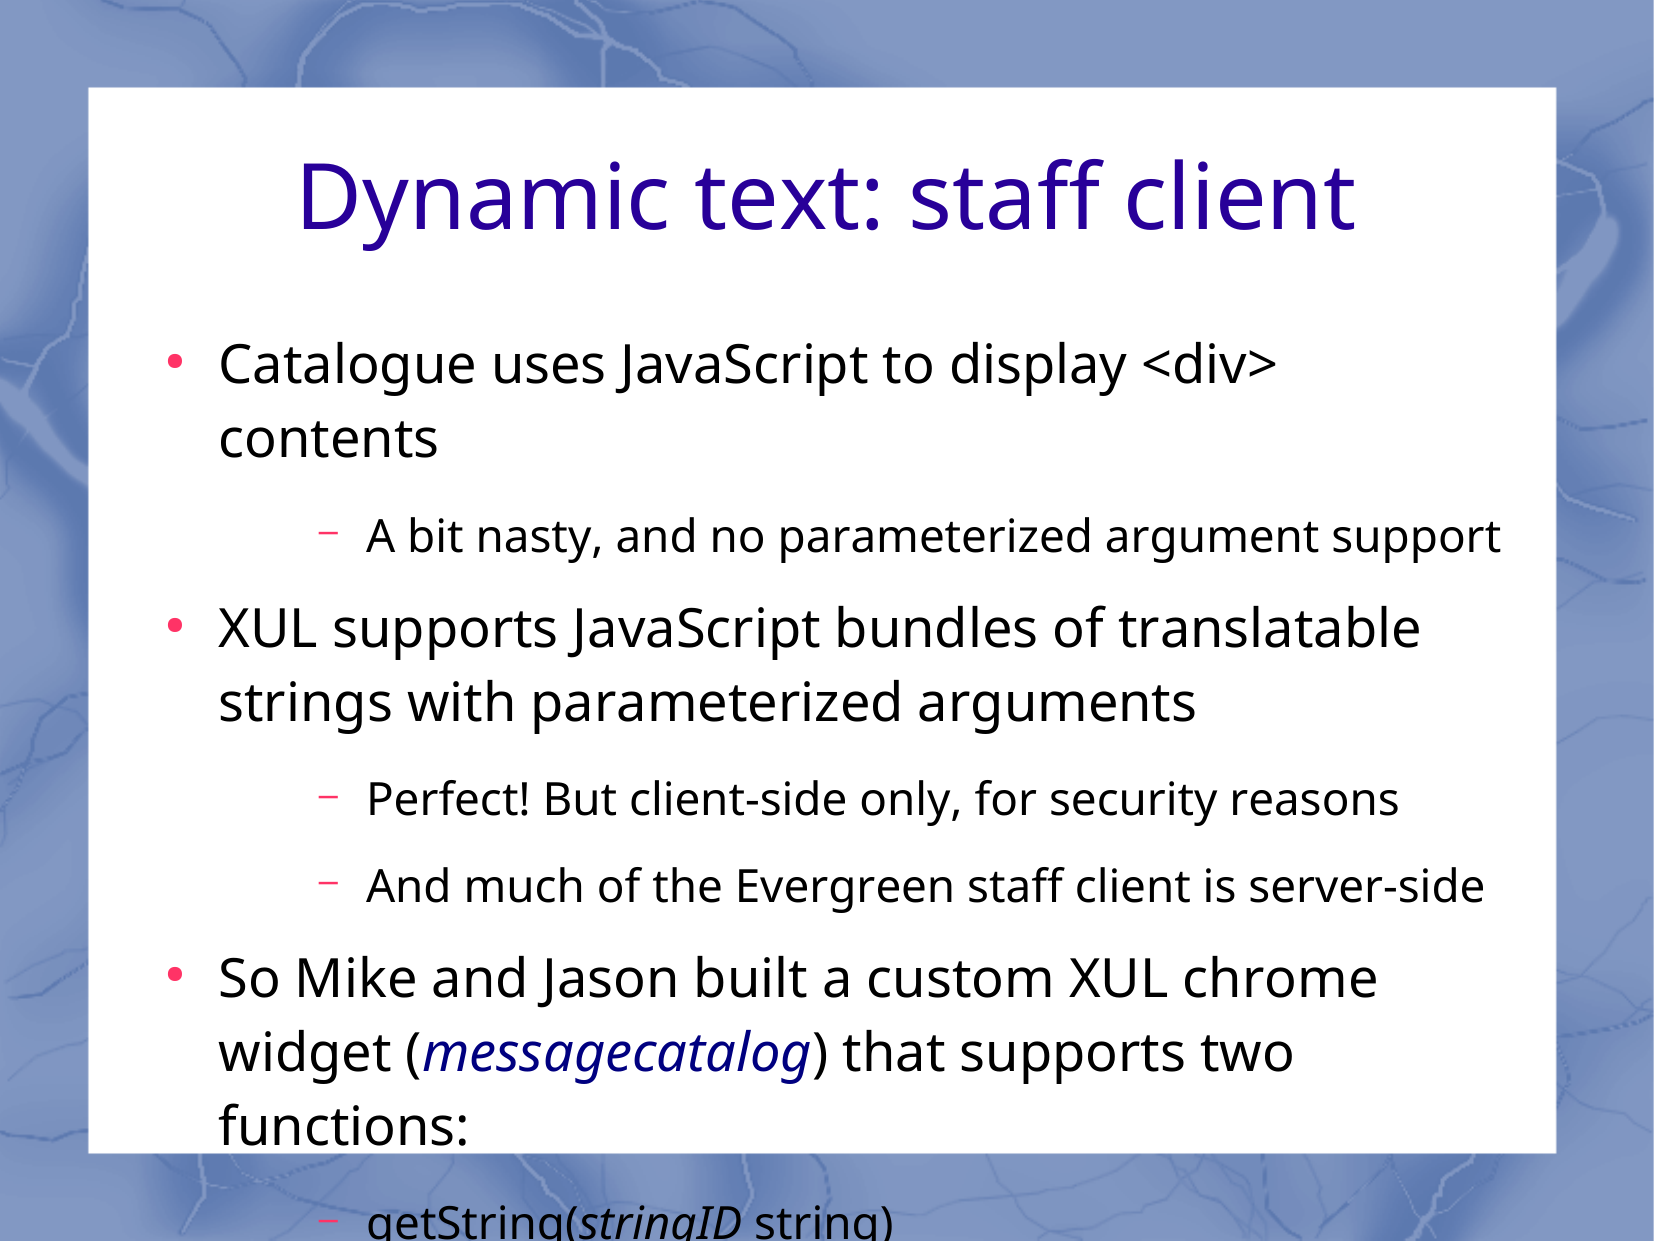

# Dynamic text: staff client
Catalogue uses JavaScript to display <div> contents
A bit nasty, and no parameterized argument support
XUL supports JavaScript bundles of translatable strings with parameterized arguments
Perfect! But client-side only, for security reasons
And much of the Evergreen staff client is server-side
So Mike and Jason built a custom XUL chrome widget (messagecatalog) that supports two functions:
getString(stringID string)
getFormattedString(stringID string, params array)